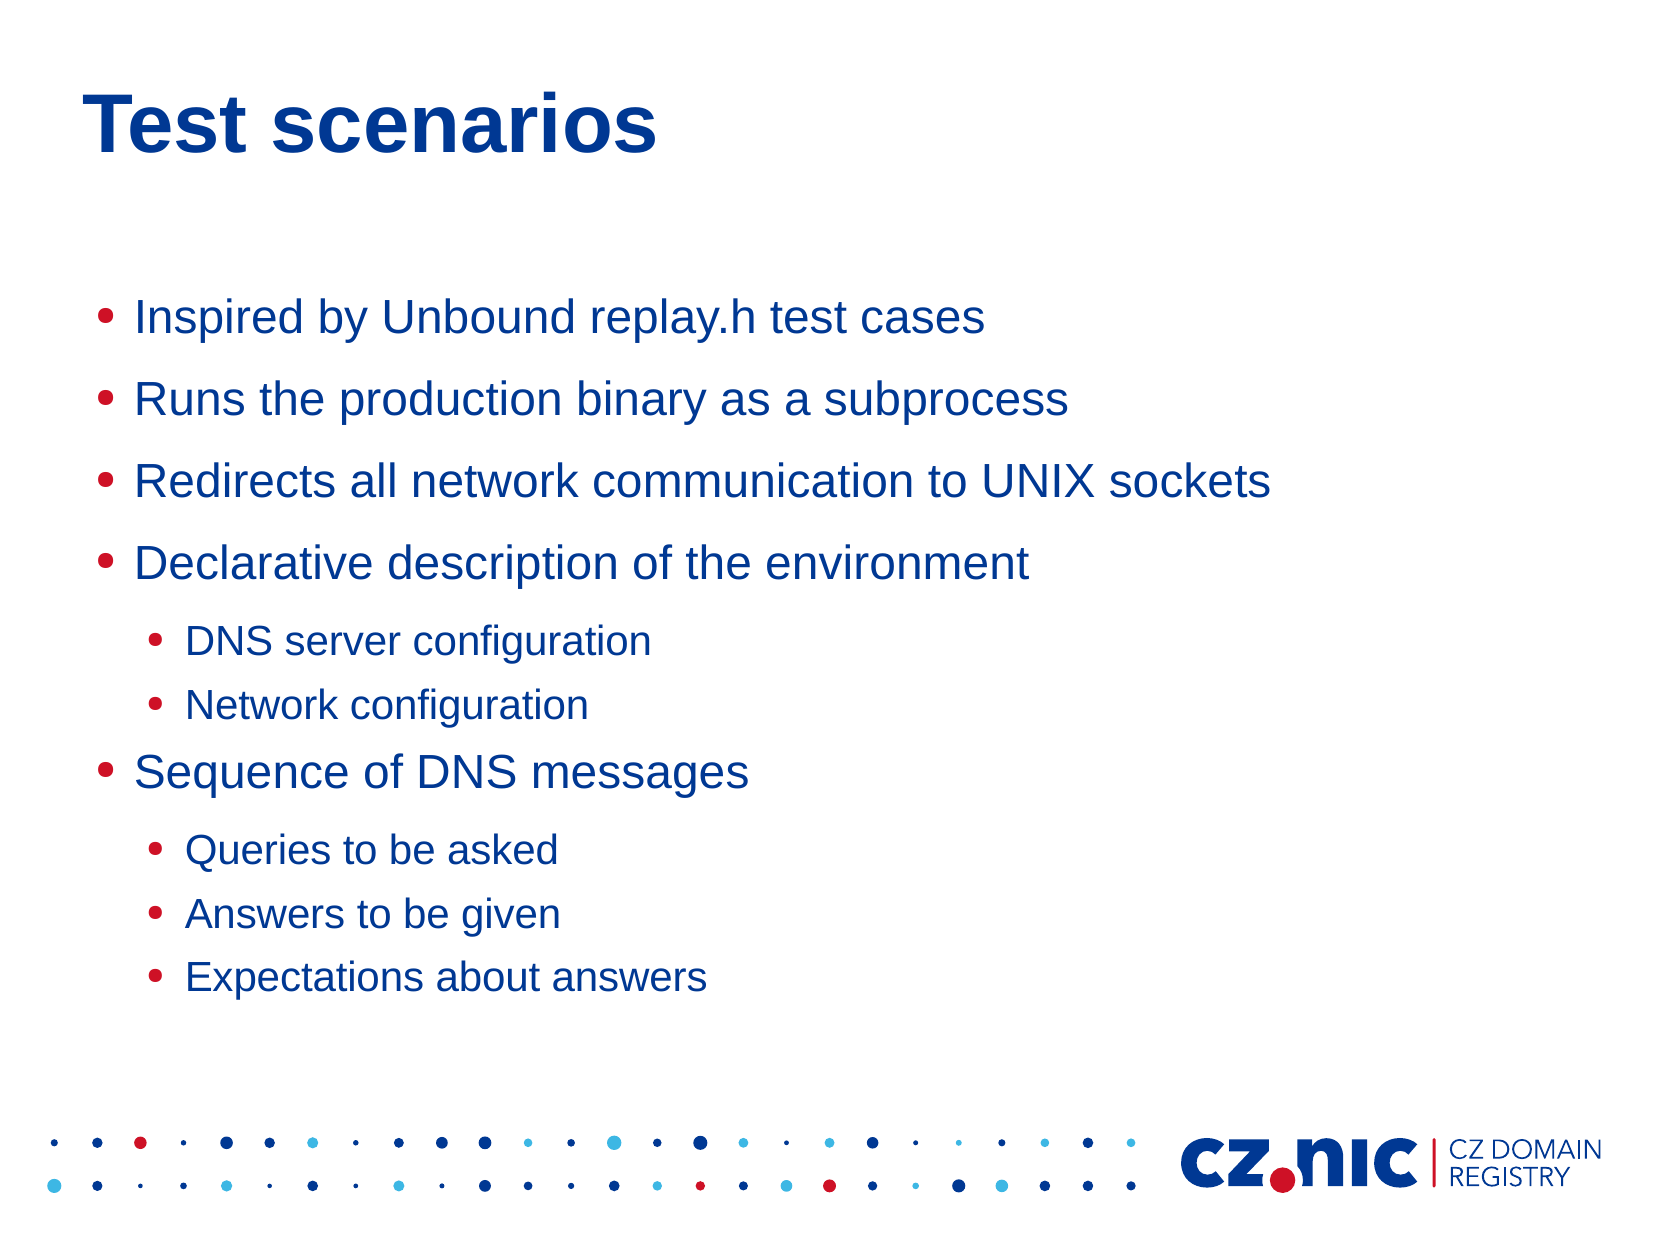

# Test scenarios
Inspired by Unbound replay.h test cases
Runs the production binary as a subprocess
Redirects all network communication to UNIX sockets
Declarative description of the environment
DNS server configuration
Network configuration
Sequence of DNS messages
Queries to be asked
Answers to be given
Expectations about answers